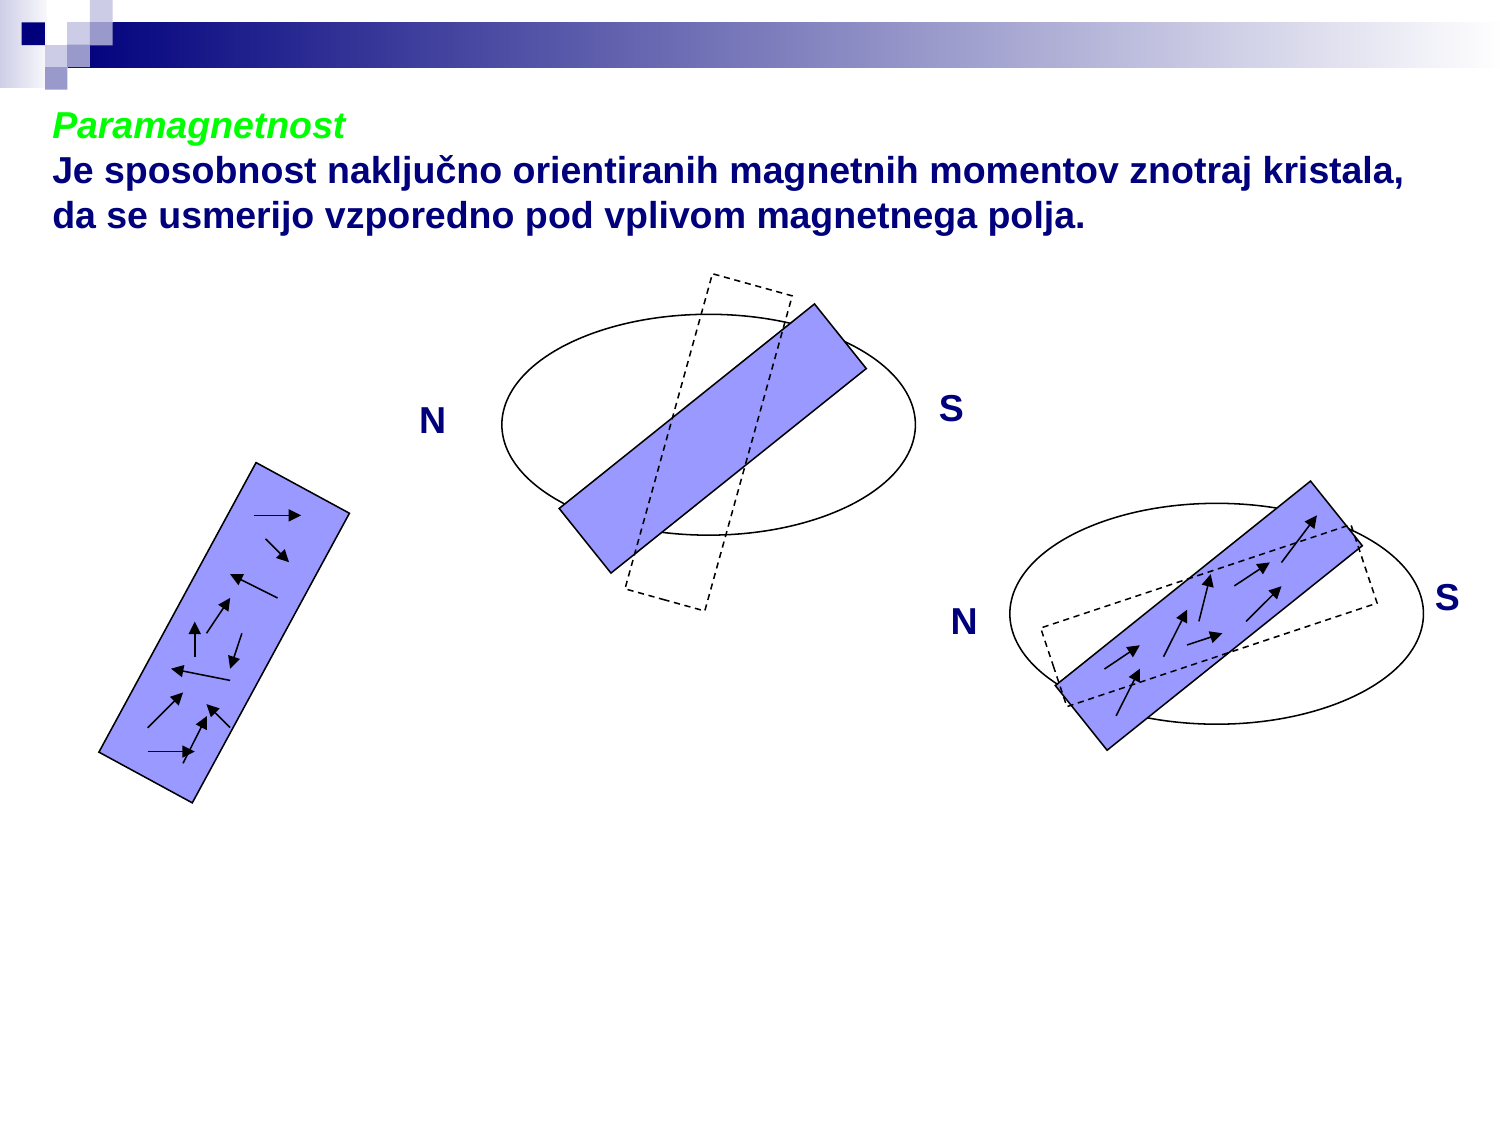

Paramagnetnost
Je sposobnost naključno orientiranih magnetnih momentov znotraj kristala,
da se usmerijo vzporedno pod vplivom magnetnega polja.
S
N
S
N